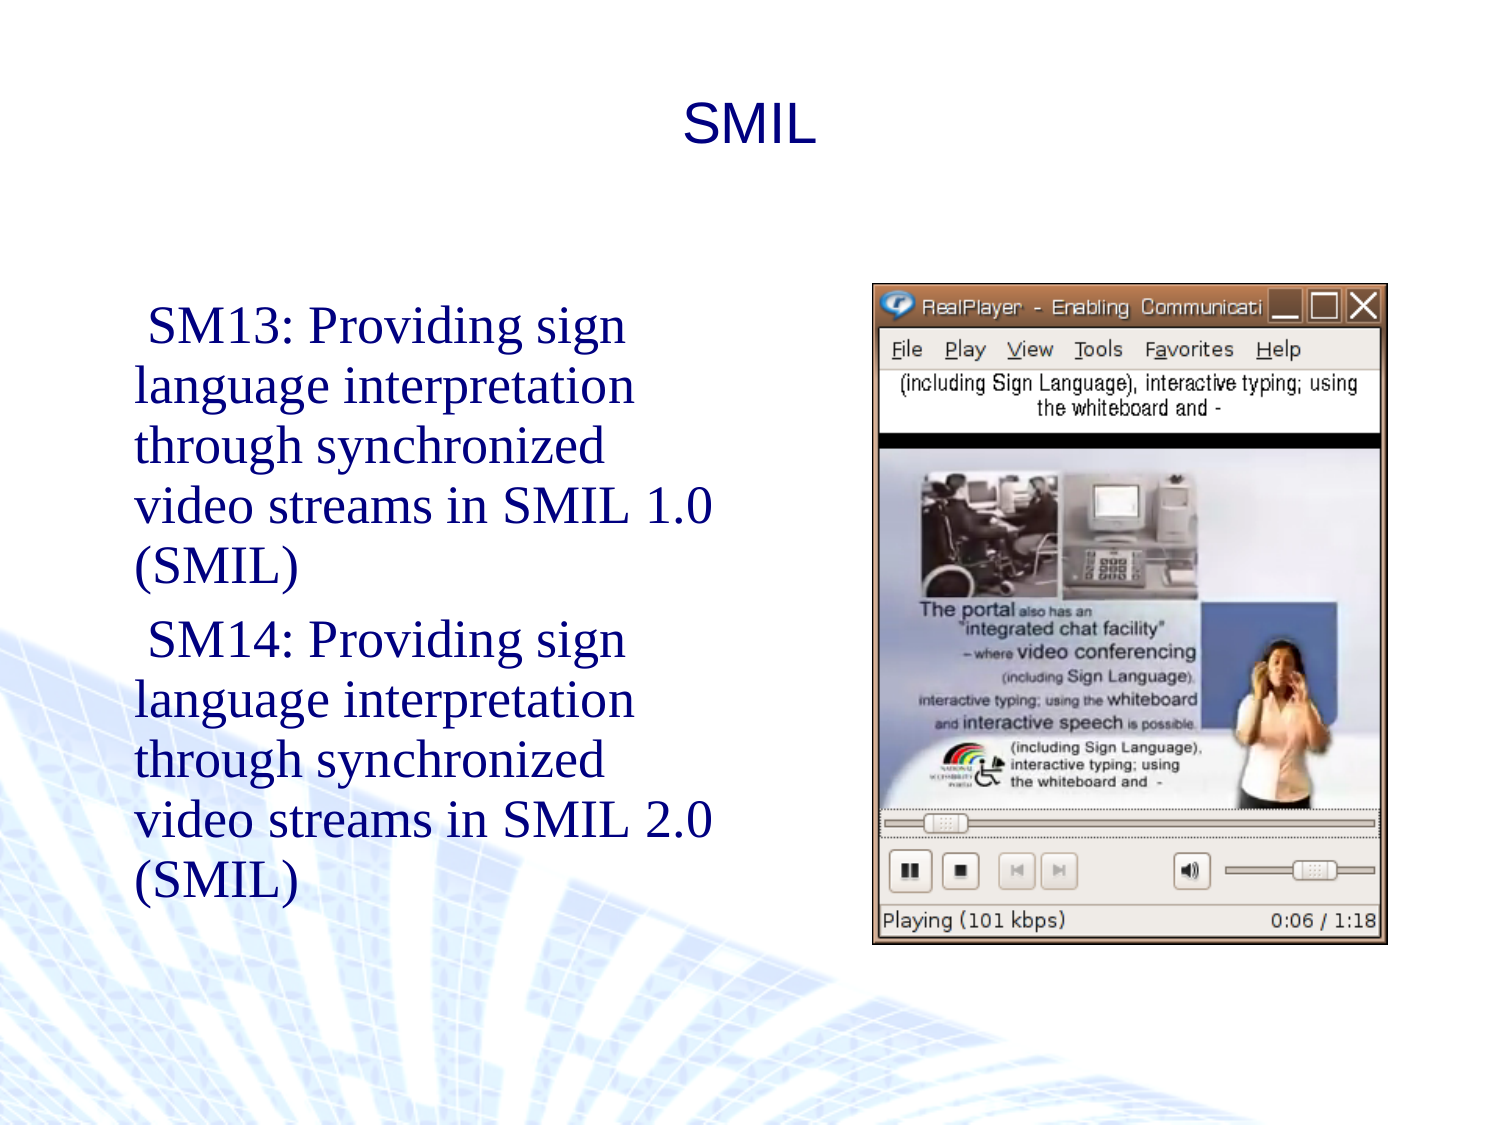

# SMIL
 SM13: Providing sign language interpretation through synchronized video streams in SMIL 1.0 (SMIL)
 SM14: Providing sign language interpretation through synchronized video streams in SMIL 2.0 (SMIL)